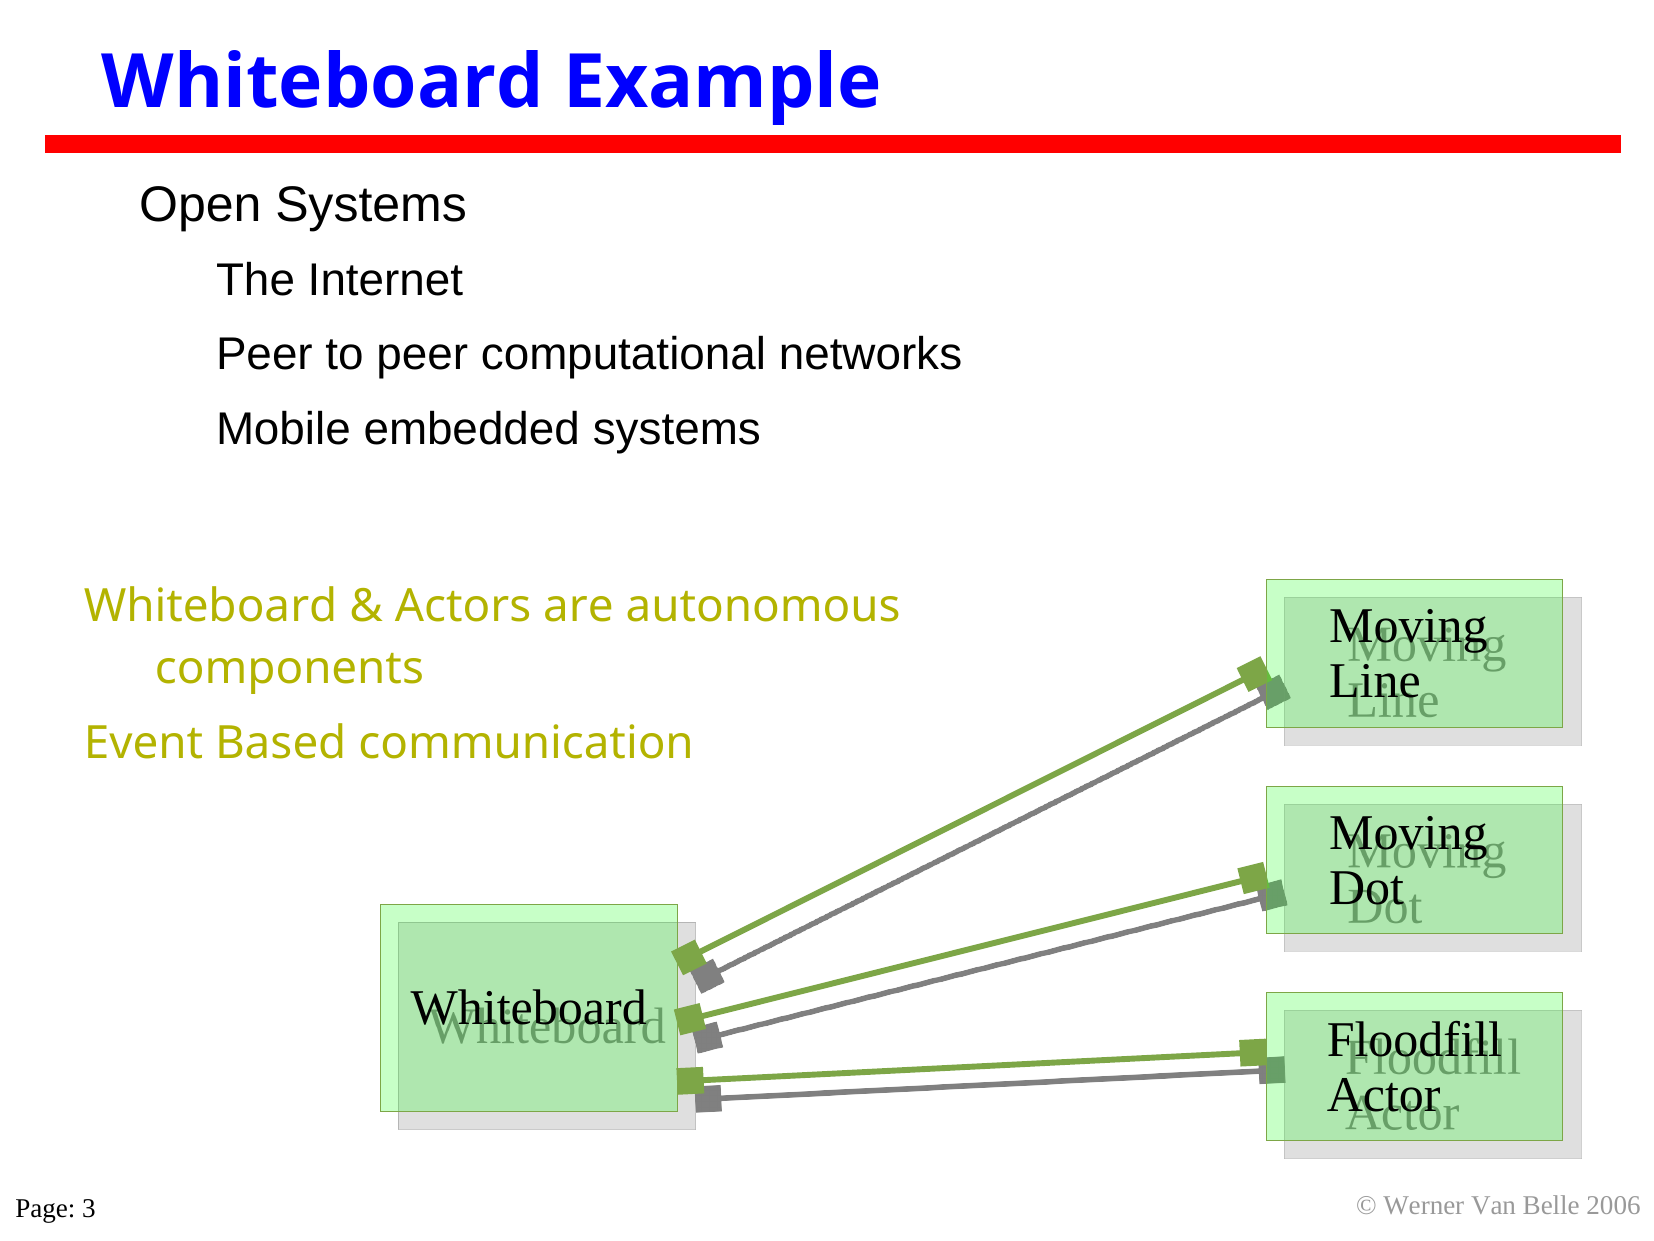

# Whiteboard Example
Open Systems
The Internet
Peer to peer computational networks
Mobile embedded systems
Whiteboard & Actors are autonomous components
Event Based communication
Moving
Line
Moving
Dot
Whiteboard
Floodfill
Actor